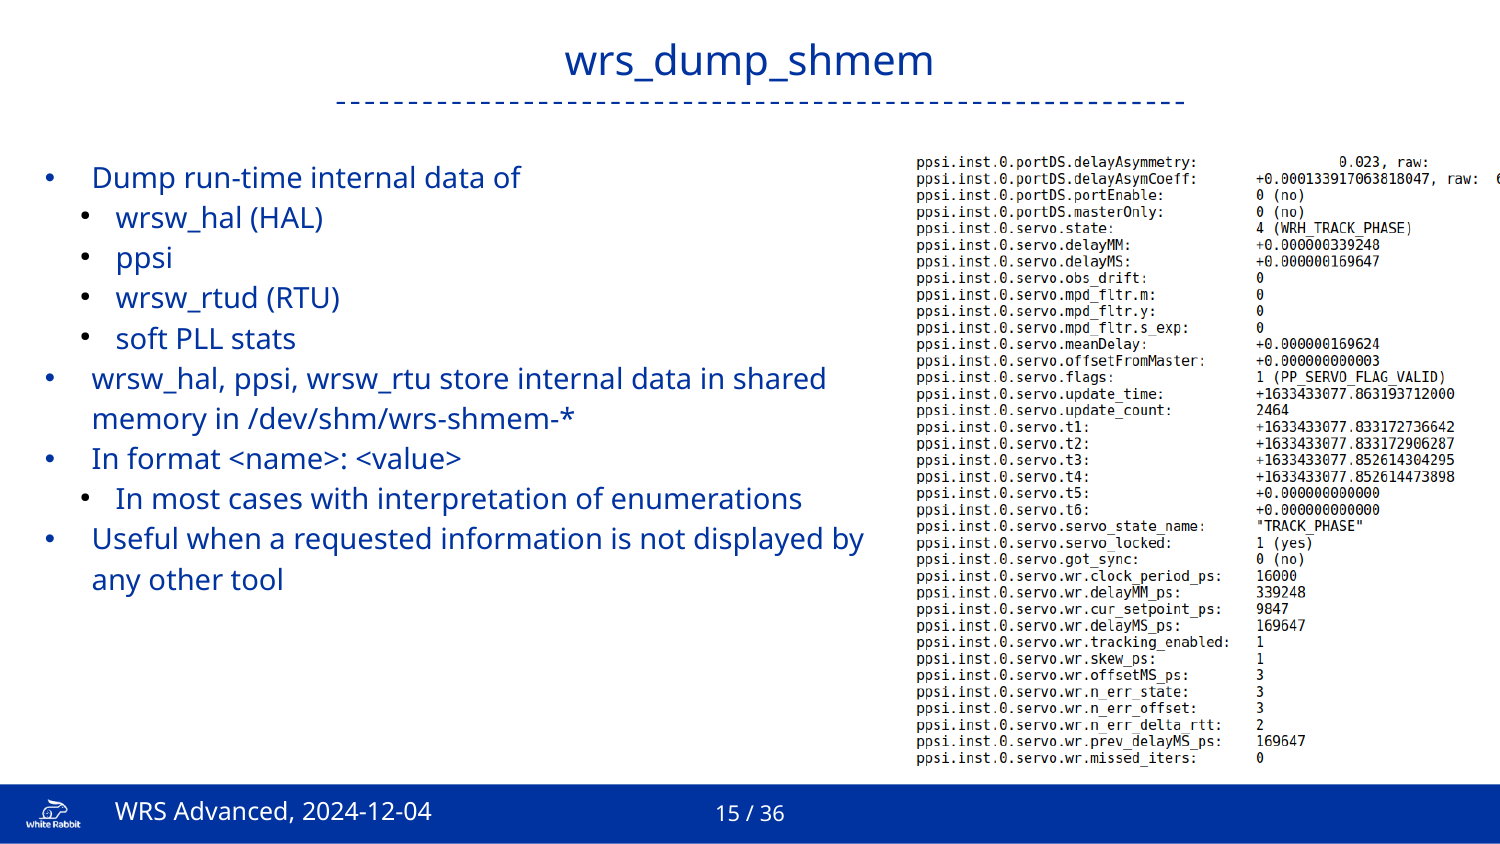

# wrs_dump_shmem
Dump run-time internal data of
wrsw_hal (HAL)
ppsi
wrsw_rtud (RTU)
soft PLL stats
wrsw_hal, ppsi, wrsw_rtu store internal data in shared memory in /dev/shm/wrs-shmem-*
In format <name>: <value>
In most cases with interpretation of enumerations
Useful when a requested information is not displayed by any other tool
WRS Advanced, 2024-12-04